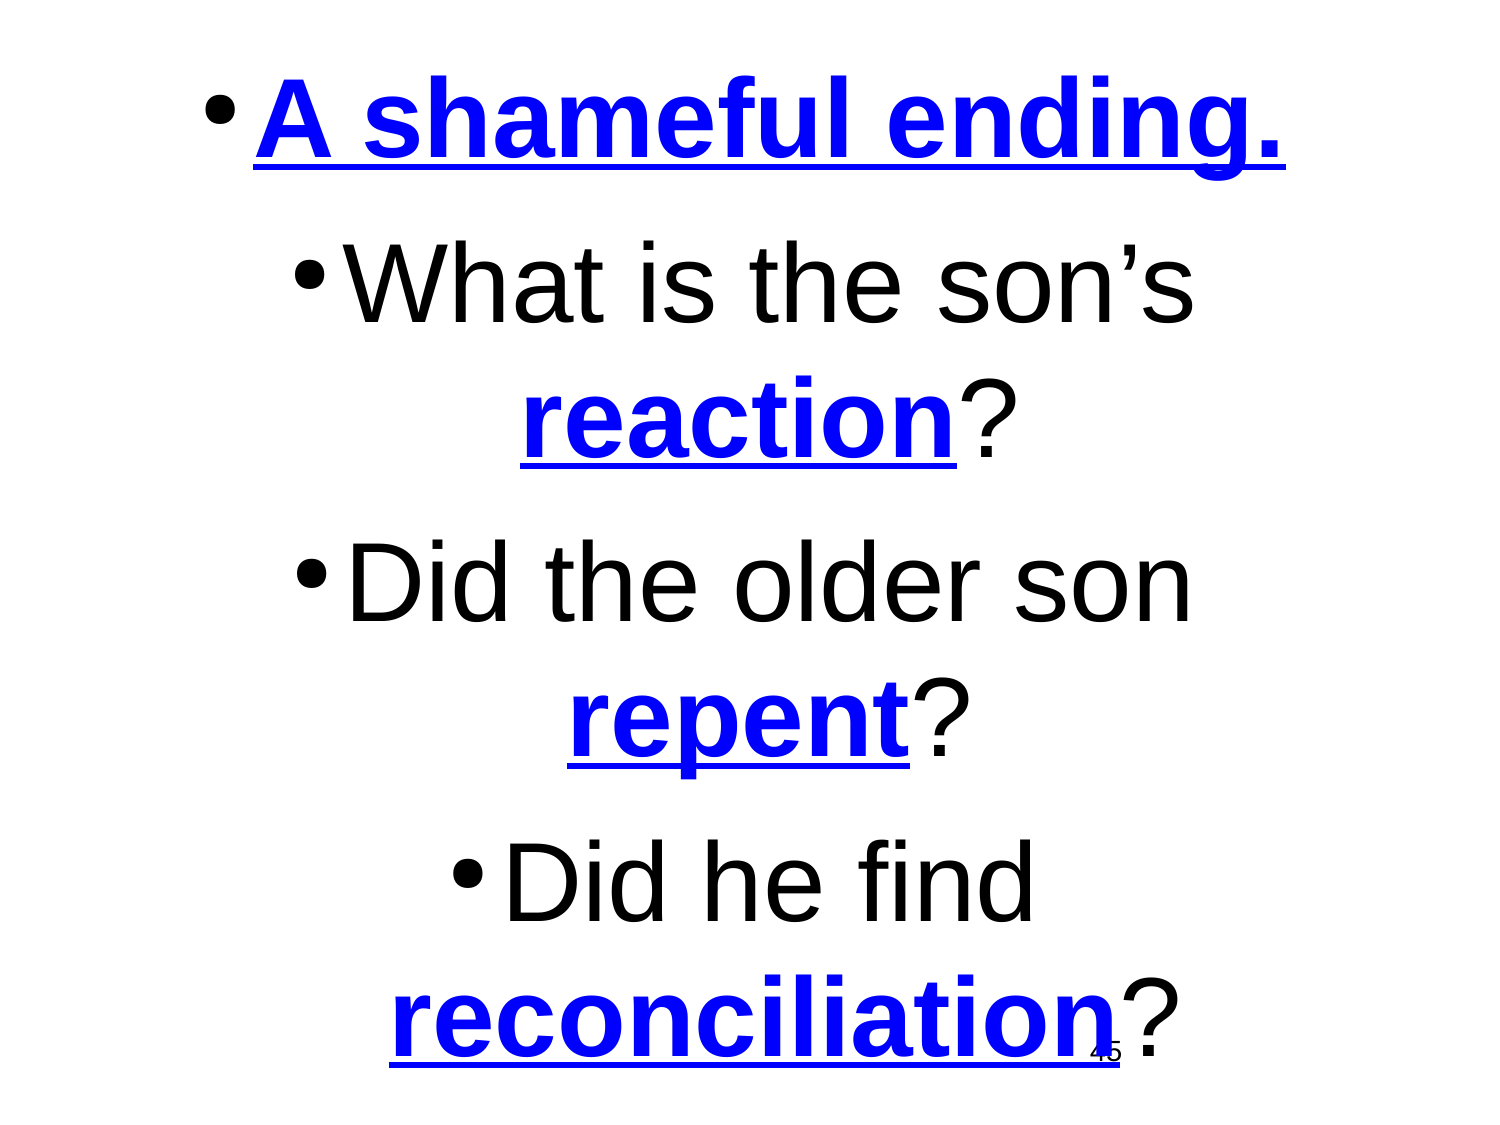

# A shameful ending.
What is the son’s
reaction?
Did the older son
repent?
Did he find
reconciliation?
45